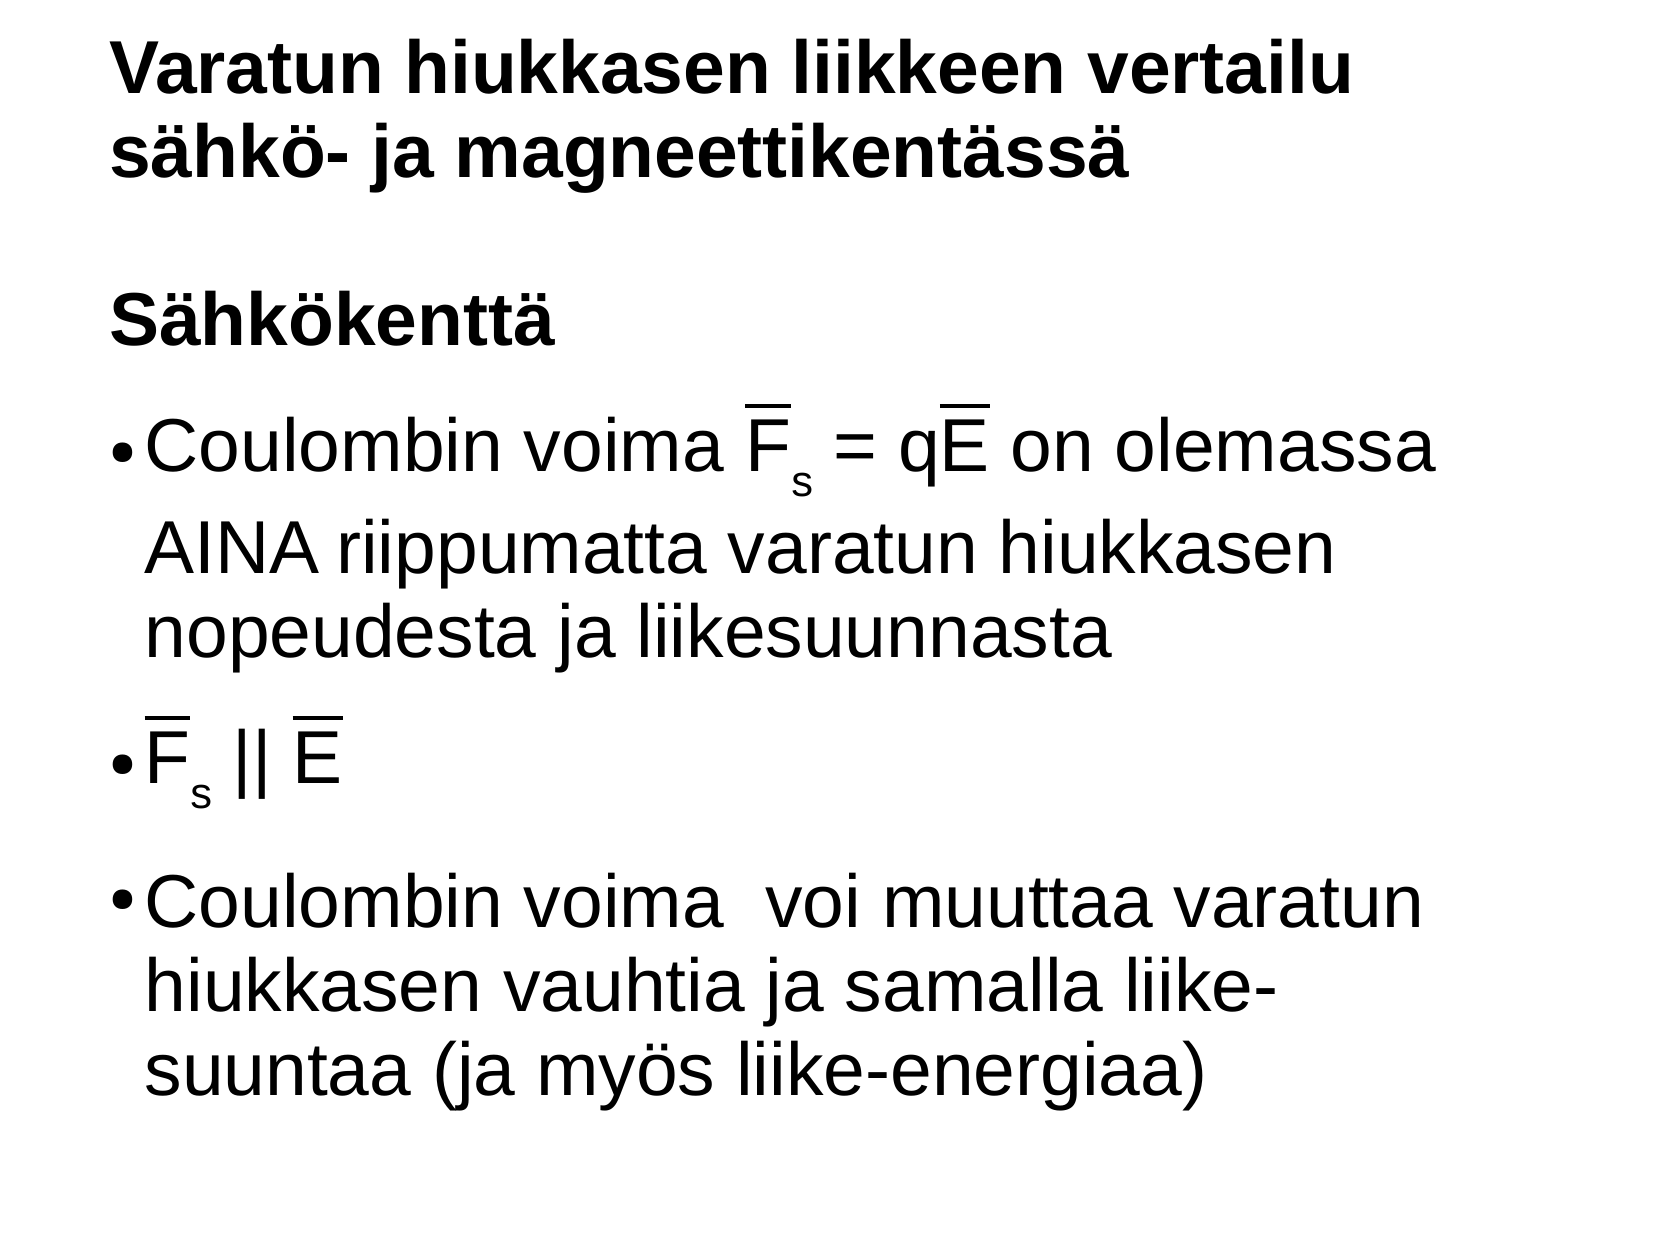

Varatun hiukkasen liikkeen vertailu sähkö- ja magneettikentässä
Sähkökenttä
Coulombin voima Fs = qE on olemassa AINA riippumatta varatun hiukkasen nopeudesta ja liikesuunnasta
Fs || E
Coulombin voima voi muuttaa varatun hiukkasen vauhtia ja samalla liike-suuntaa (ja myös liike-energiaa)